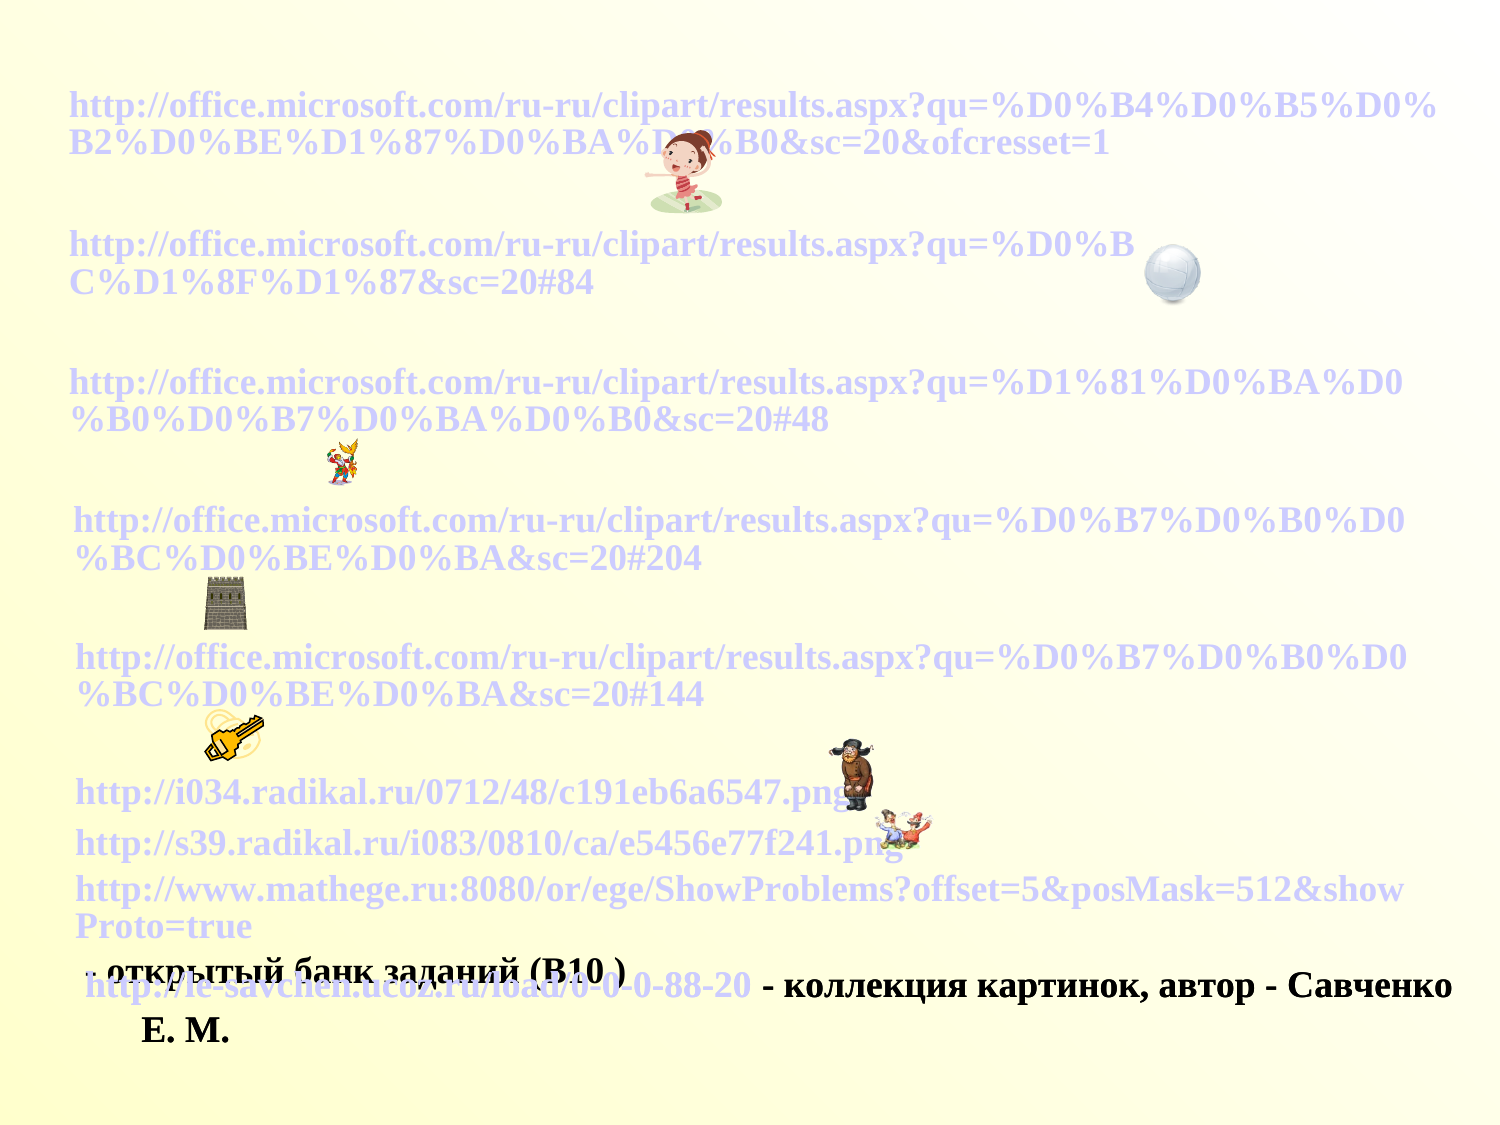

http://office.microsoft.com/ru-ru/clipart/results.aspx?qu=%D0%B4%D0%B5%D0%B2%D0%BE%D1%87%D0%BA%D0%B0&sc=20&ofcresset=1
http://office.microsoft.com/ru-ru/clipart/results.aspx?qu=%D0%BC%D1%8F%D1%87&sc=20#84
http://office.microsoft.com/ru-ru/clipart/results.aspx?qu=%D1%81%D0%BA%D0%B0%D0%B7%D0%BA%D0%B0&sc=20#48
http://office.microsoft.com/ru-ru/clipart/results.aspx?qu=%D0%B7%D0%B0%D0%BC%D0%BE%D0%BA&sc=20#204
http://office.microsoft.com/ru-ru/clipart/results.aspx?qu=%D0%B7%D0%B0%D0%BC%D0%BE%D0%BA&sc=20#144
http://i034.radikal.ru/0712/48/c191eb6a6547.png
http://s39.radikal.ru/i083/0810/ca/e5456e77f241.png
http://www.mathege.ru:8080/or/ege/ShowProblems?offset=5&posMask=512&showProto=true - открытый банк заданий (В10 )
http://le-savchen.ucoz.ru/load/0-0-0-88-20 - коллекция картинок, автор - Савченко Е. М.
http://le-savchen.ucoz.ru/load/0-0-0-88-20 - коллекция картинок, автор - Савченко Е. М.